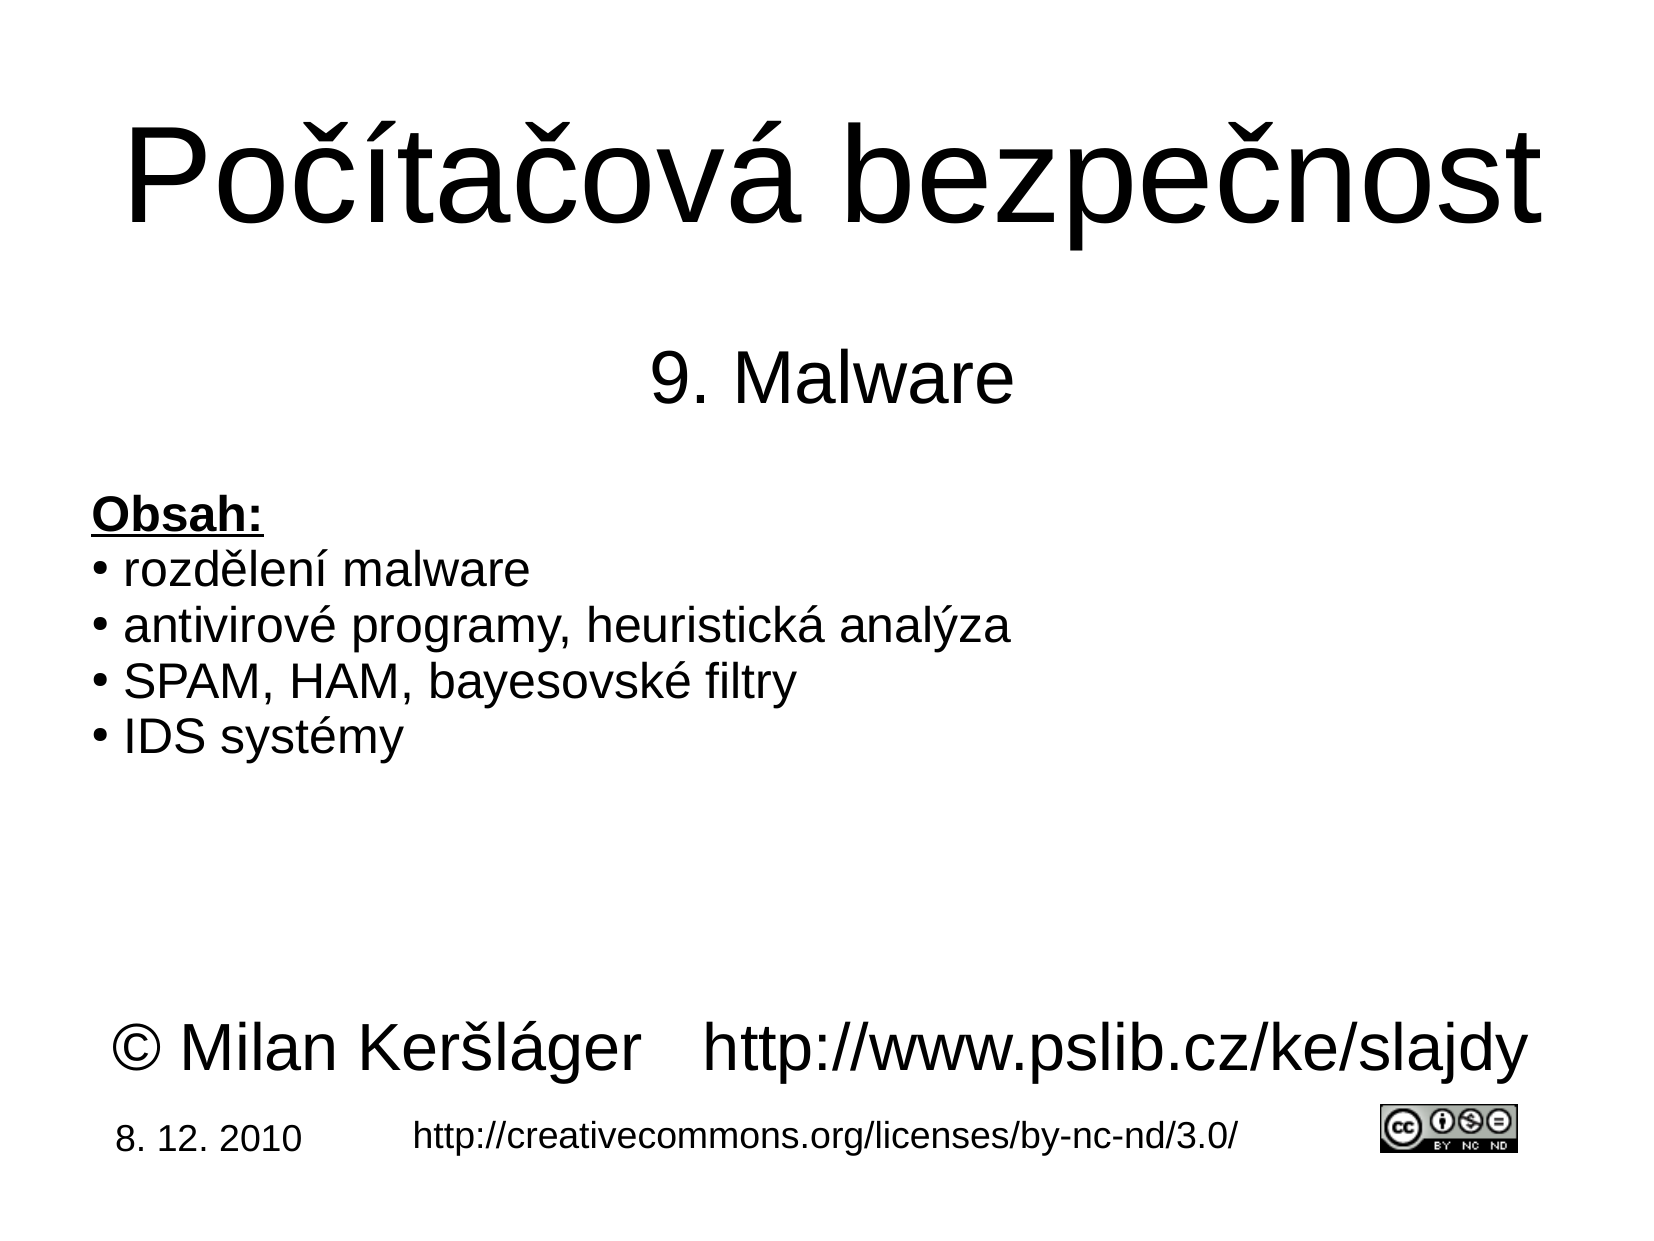

# Počítačová bezpečnost 9. Malware
Obsah:
 rozdělení malware
 antivirové programy, heuristická analýza
 SPAM, HAM, bayesovské filtry
 IDS systémy
© Milan Keršláger	http://www.pslib.cz/ke/slajdy
http://creativecommons.org/licenses/by-nc-nd/3.0/
8. 12. 2010